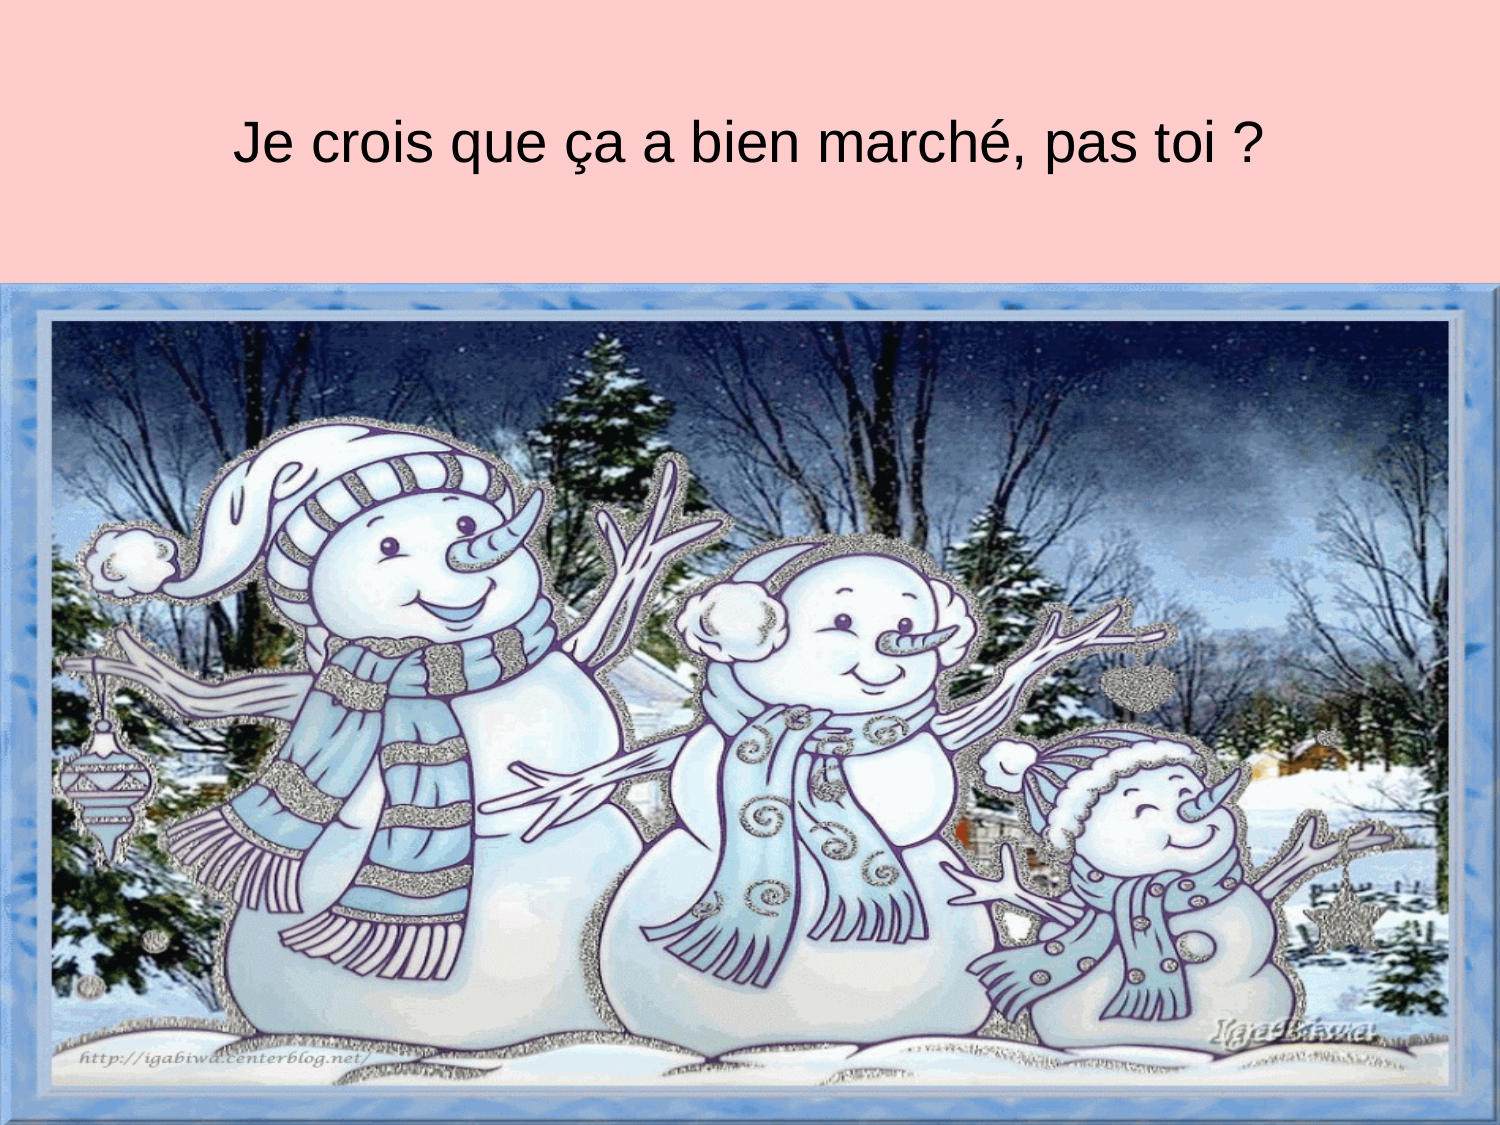

# Je crois que ça a bien marché, pas toi ?